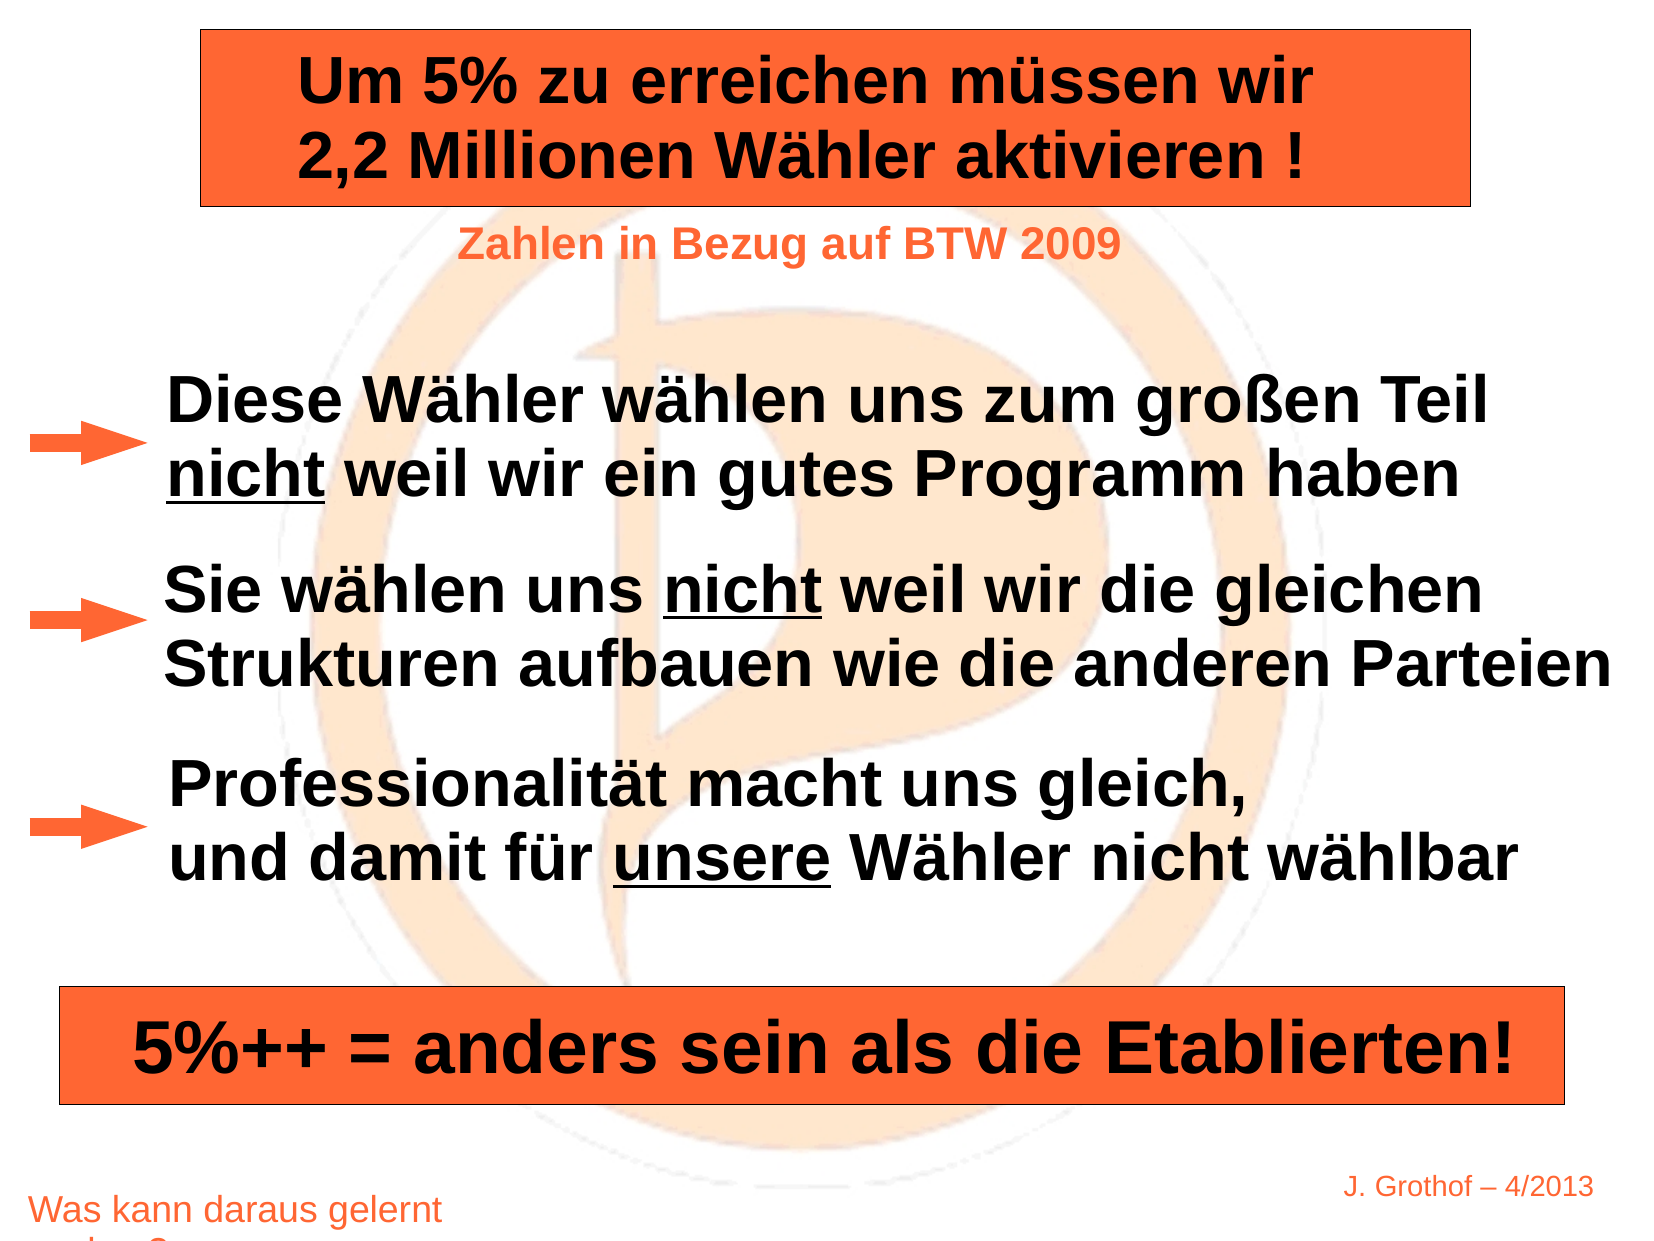

Um 5% zu erreichen müssen wir
2,2 Millionen Wähler aktivieren !
Zahlen in Bezug auf BTW 2009
Diese Wähler wählen uns zum großen Teil
nicht weil wir ein gutes Programm haben
Sie wählen uns nicht weil wir die gleichen
Strukturen aufbauen wie die anderen Parteien
Professionalität macht uns gleich,
und damit für unsere Wähler nicht wählbar
5%++ = anders sein als die Etablierten!
Was kann daraus gelernt werden ?